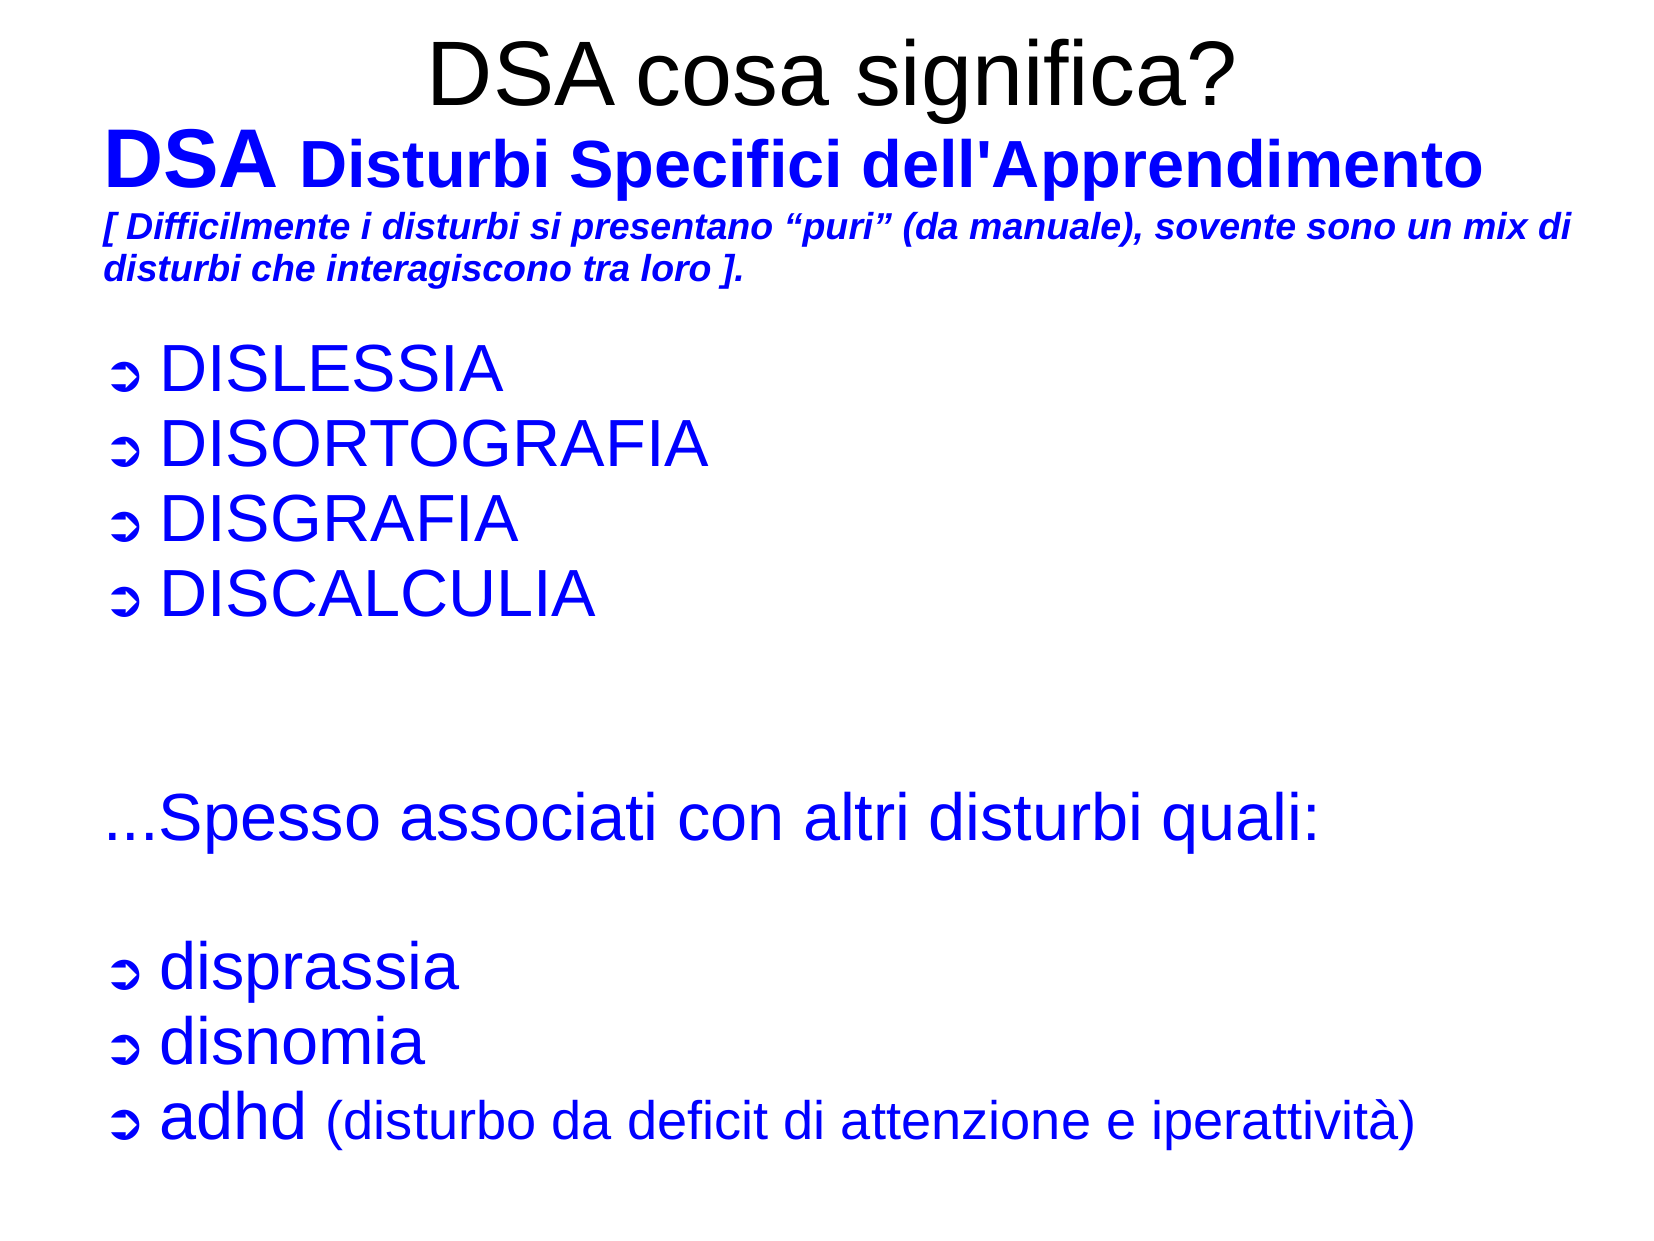

# DSA cosa significa?
DSA Disturbi Specifici dell'Apprendimento
[ Difficilmente i disturbi si presentano “puri” (da manuale), sovente sono un mix di disturbi che interagiscono tra loro ].
➲ DISLESSIA
➲ DISORTOGRAFIA
➲ DISGRAFIA
➲ DISCALCULIA
...Spesso associati con altri disturbi quali:
➲ disprassia
➲ disnomia
➲ adhd (disturbo da deficit di attenzione e iperattività)